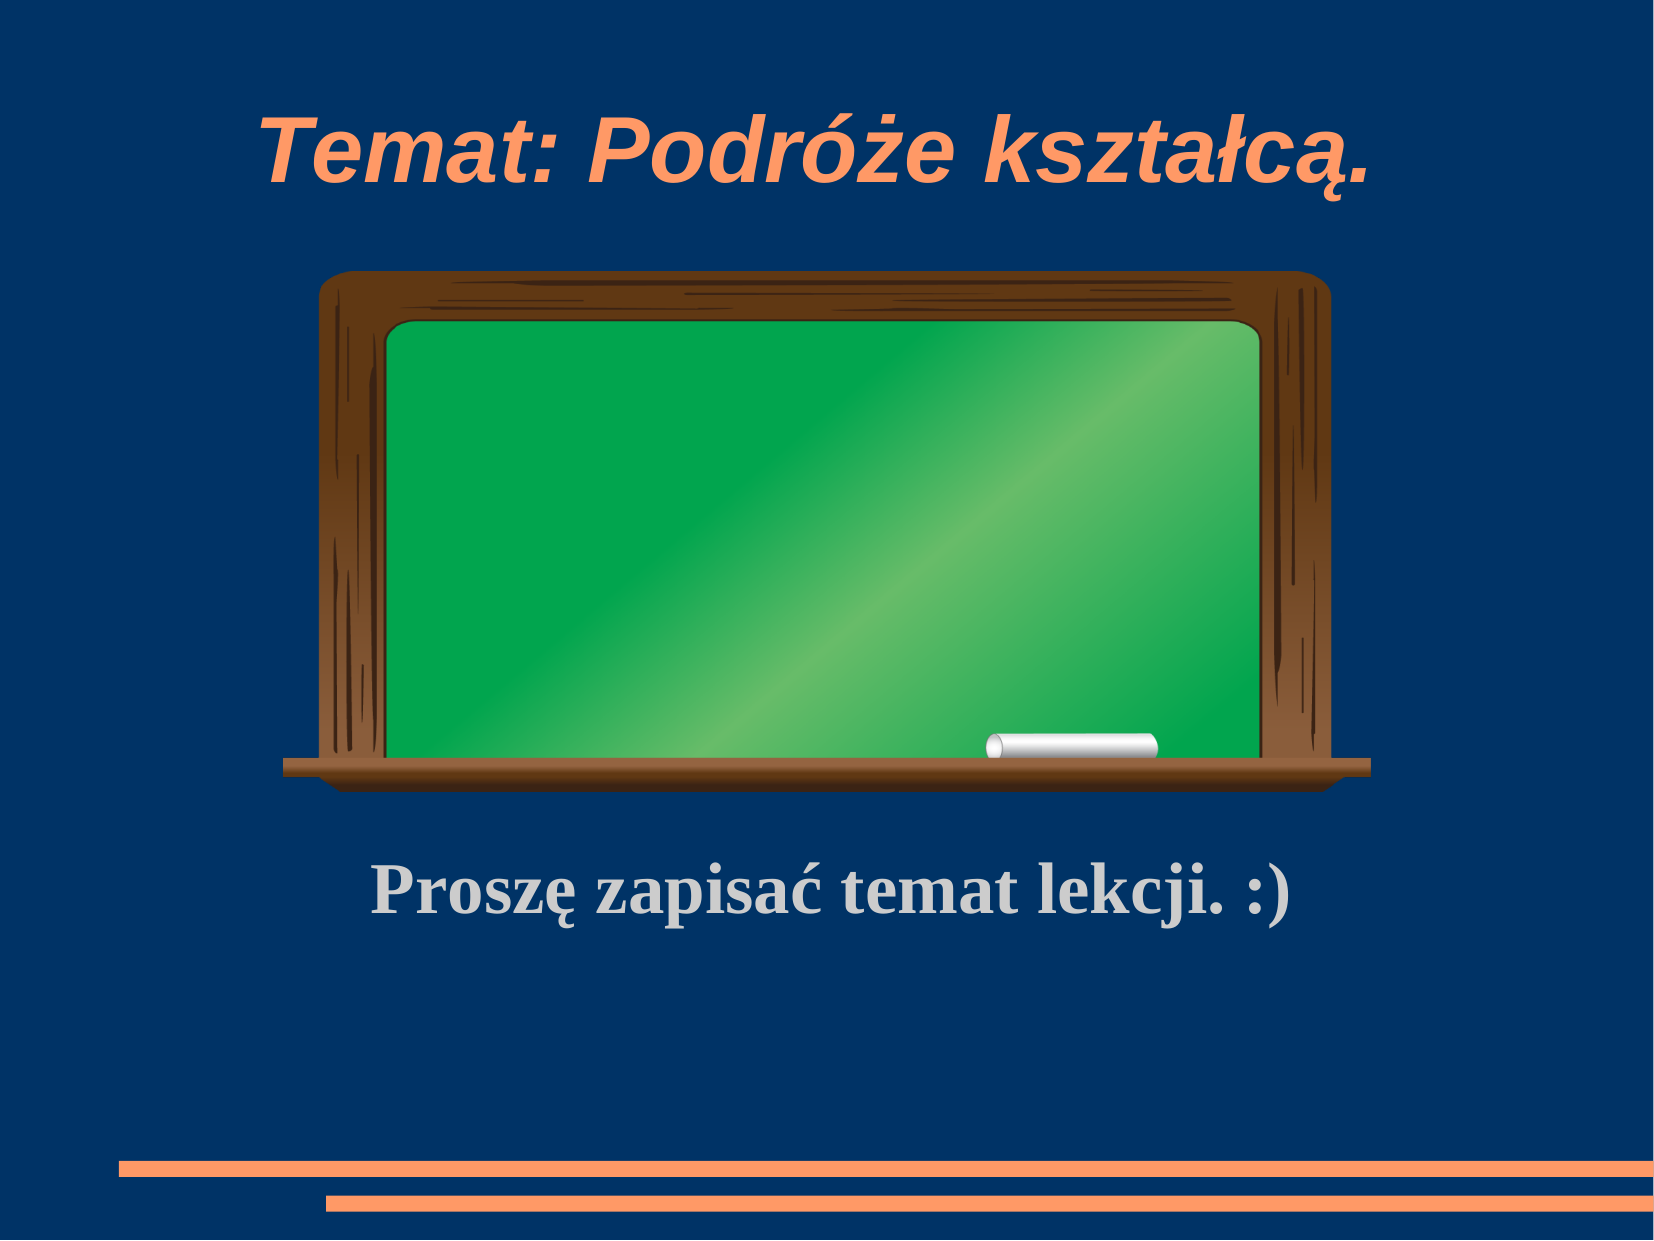

# Temat: Podróże kształcą.
Proszę zapisać temat lekcji. :)